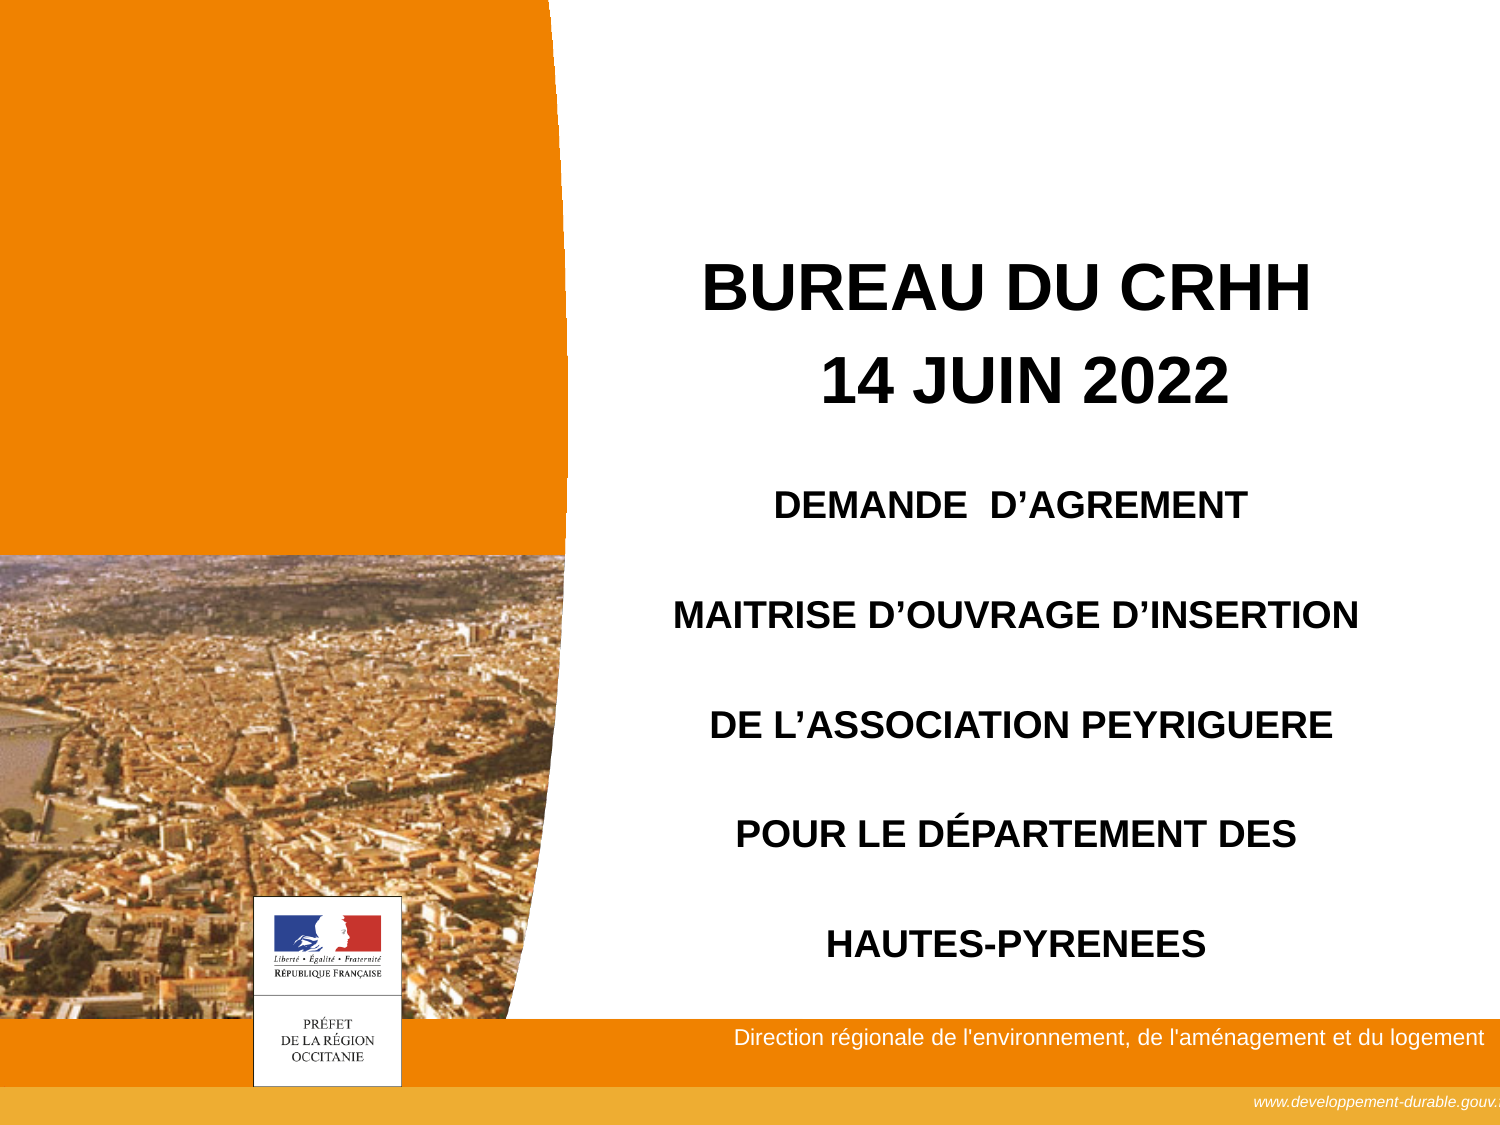

# BUREAU Du CRHH
 14 juin 2022
DemanDE d’AGREMENT
MAITRISE D’OUVRAGE d’INSERTION
 De L’ASSOCIATION PEYRIGUERE
Pour le département des
 hautes-pyrenees